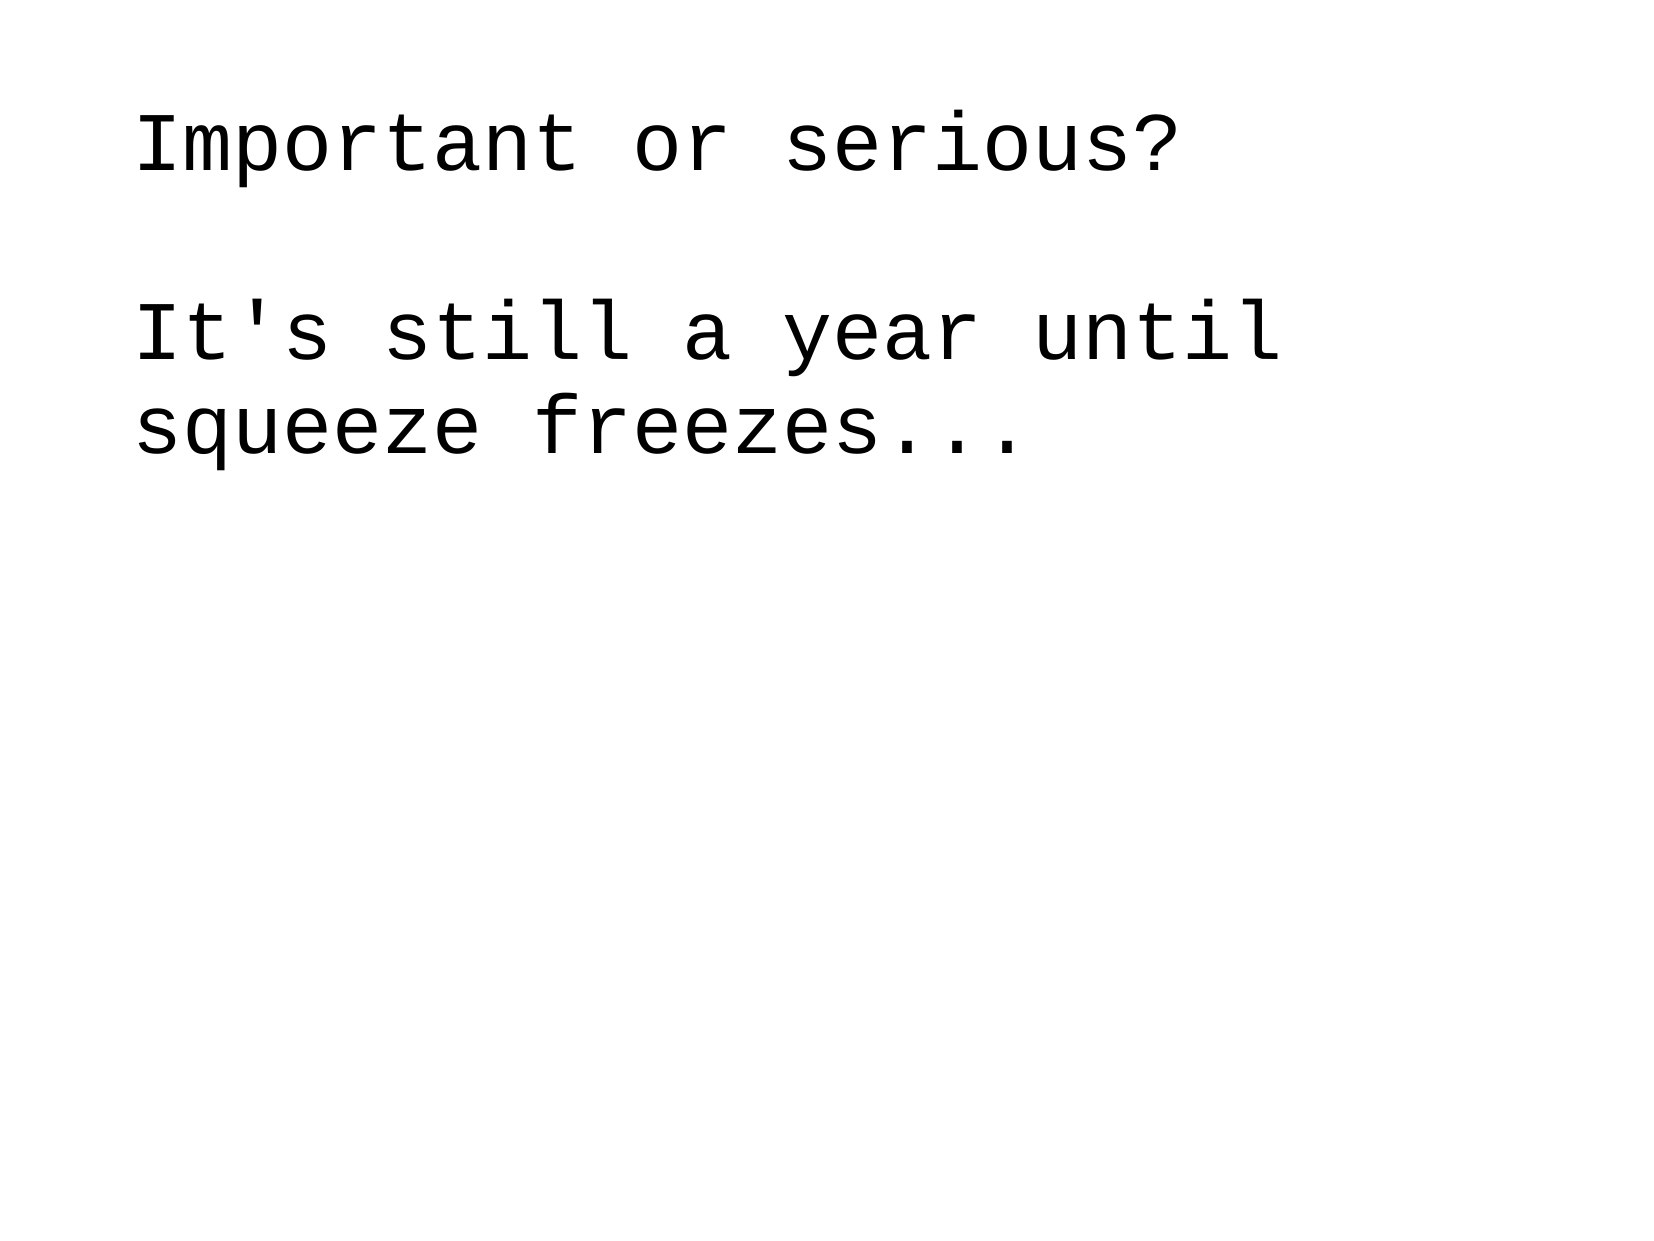

Important or serious?
It's still a year until
squeeze freezes...